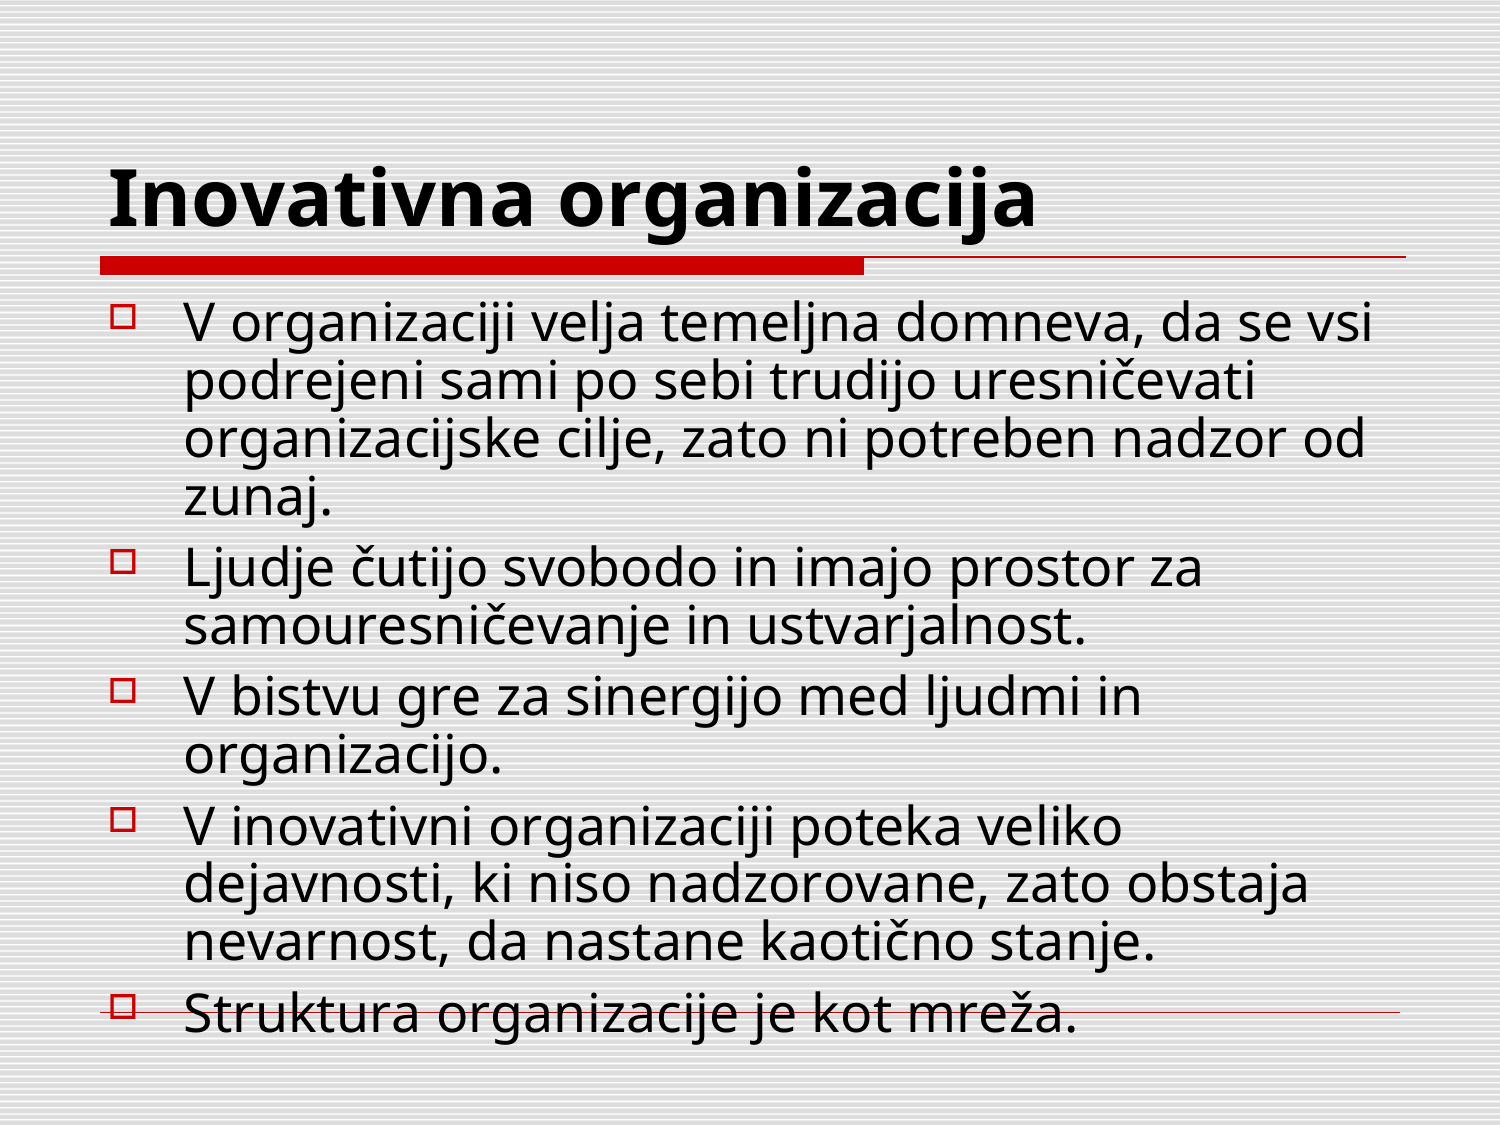

# Inovativna organizacija
V organizaciji velja temeljna domneva, da se vsi podrejeni sami po sebi trudijo uresničevati organizacijske cilje, zato ni potreben nadzor od zunaj.
Ljudje čutijo svobodo in imajo prostor za samouresničevanje in ustvarjalnost.
V bistvu gre za sinergijo med ljudmi in organizacijo.
V inovativni organizaciji poteka veliko dejavnosti, ki niso nadzorovane, zato obstaja nevarnost, da nastane kaotično stanje.
Struktura organizacije je kot mreža.